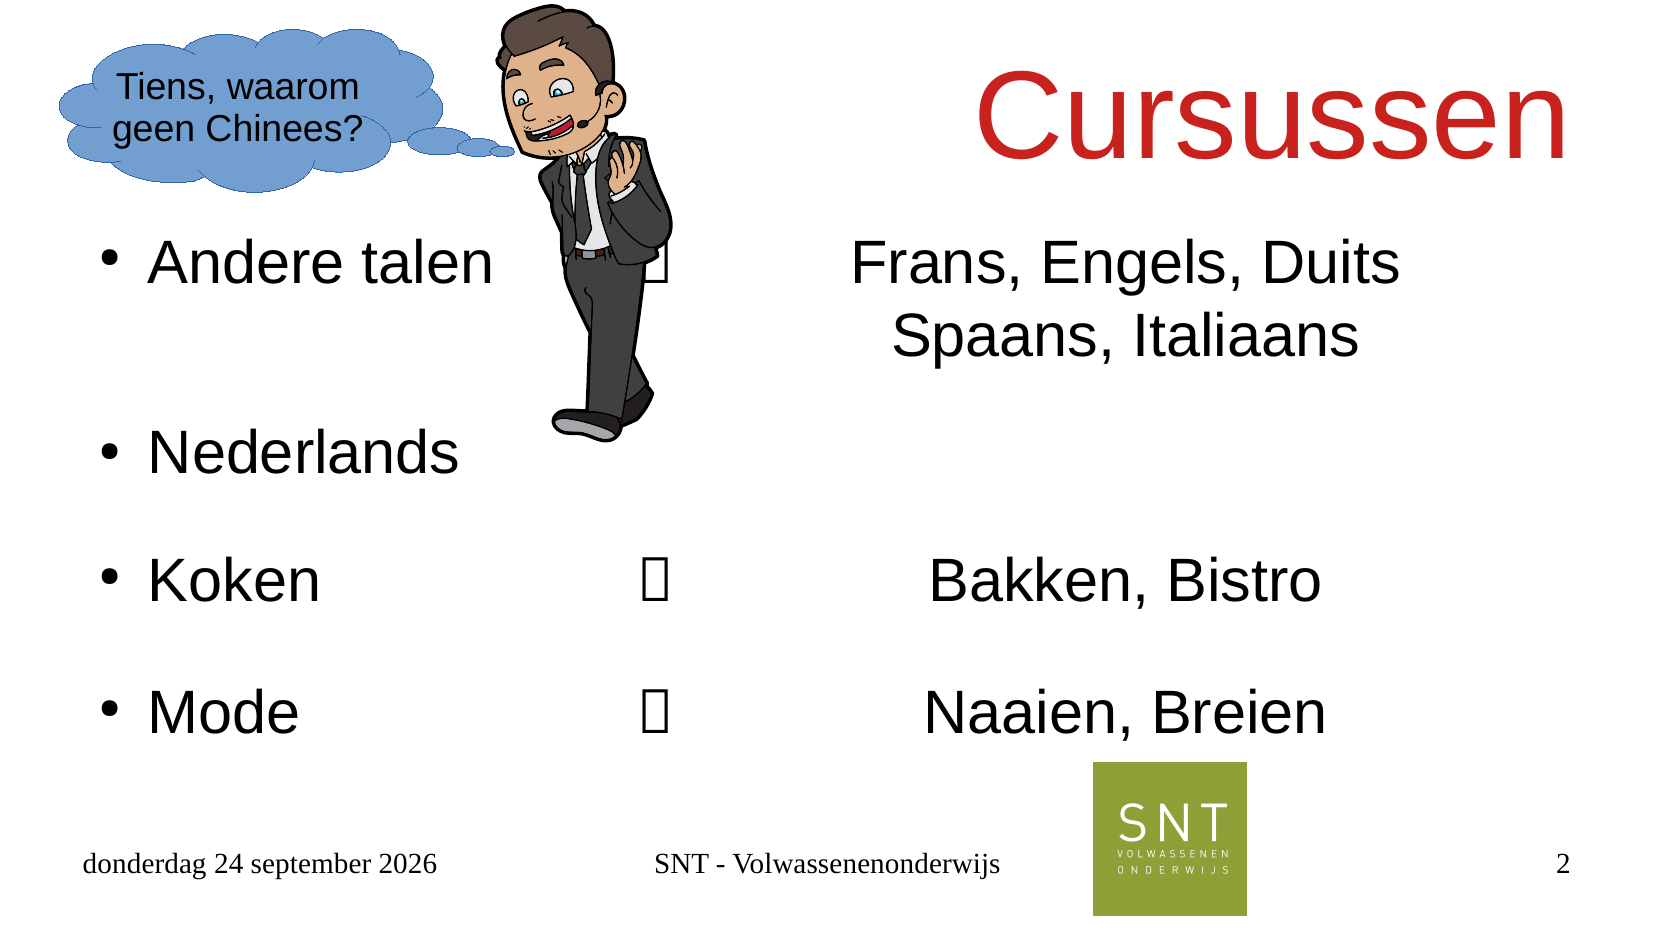

Tiens, waarom
geen Chinees?
# Cursussen
Andere talen		Frans, Engels, Duits
			Spaans, Italiaans
Nederlands
Koken		Bakken, Bistro
Mode		Naaien, Breien
SNT - Volwassenenonderwijs
2